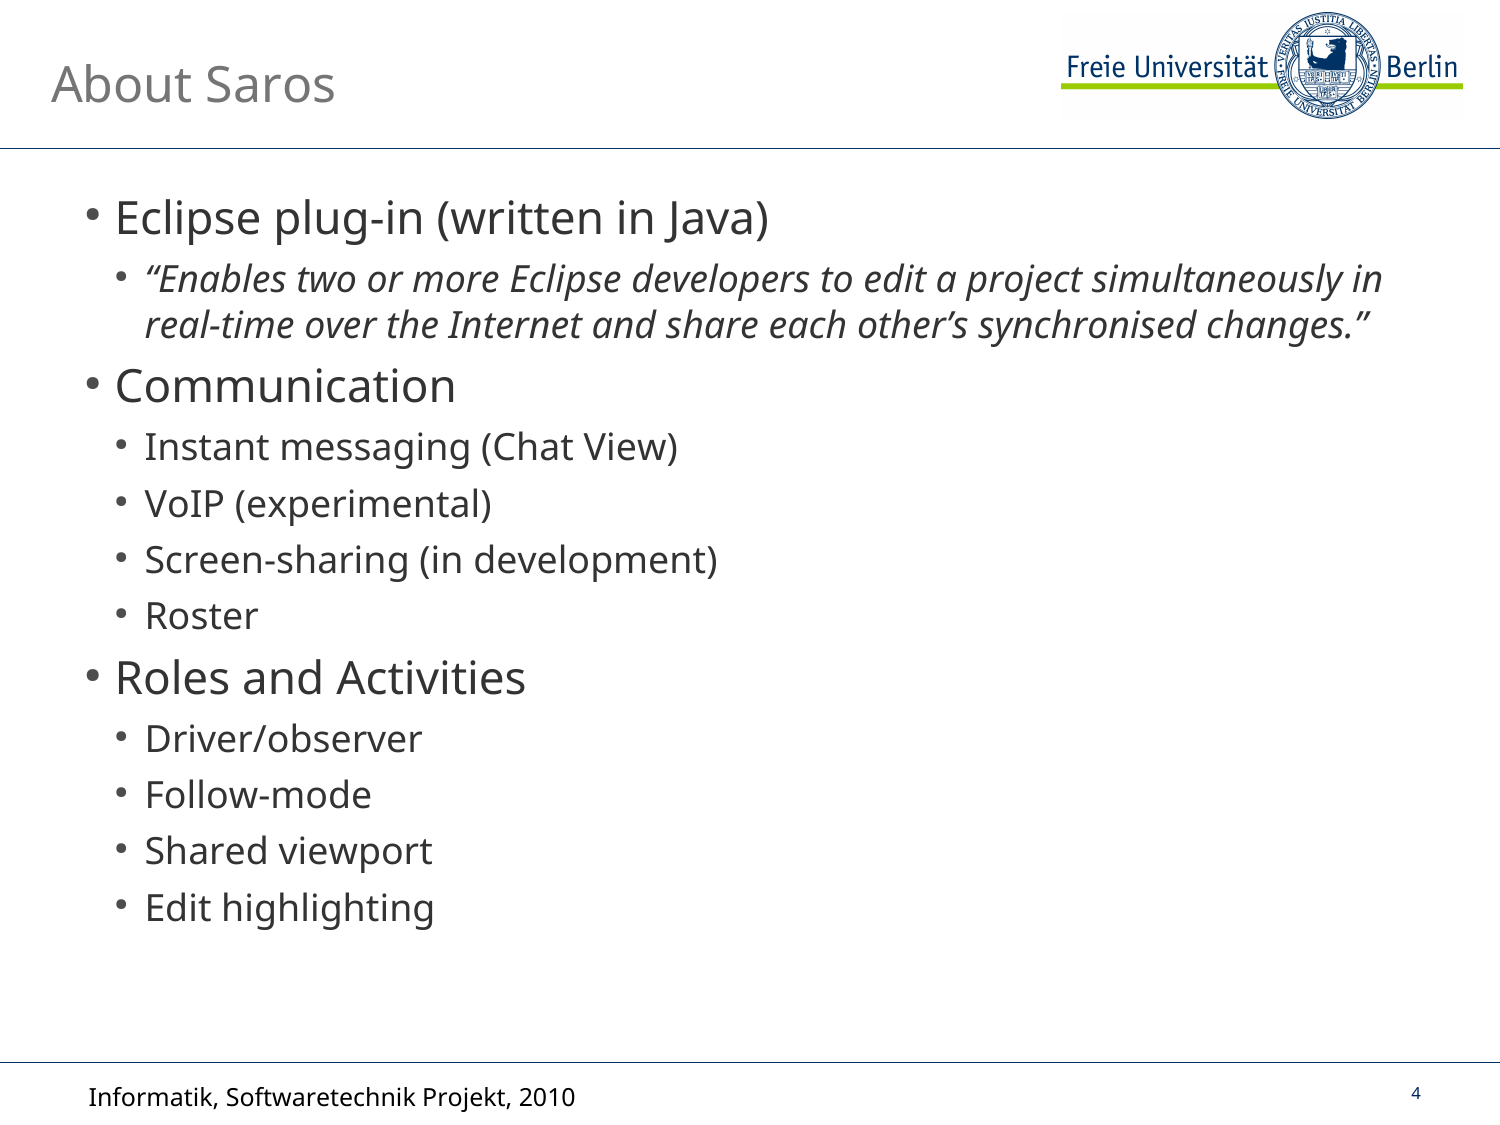

# About Saros
Eclipse plug-in (written in Java)
“Enables two or more Eclipse developers to edit a project simultaneously in real-time over the Internet and share each other’s synchronised changes.”
Communication
Instant messaging (Chat View)
VoIP (experimental)
Screen-sharing (in development)
Roster
Roles and Activities
Driver/observer
Follow-mode
Shared viewport
Edit highlighting
Freie Universität Berlin